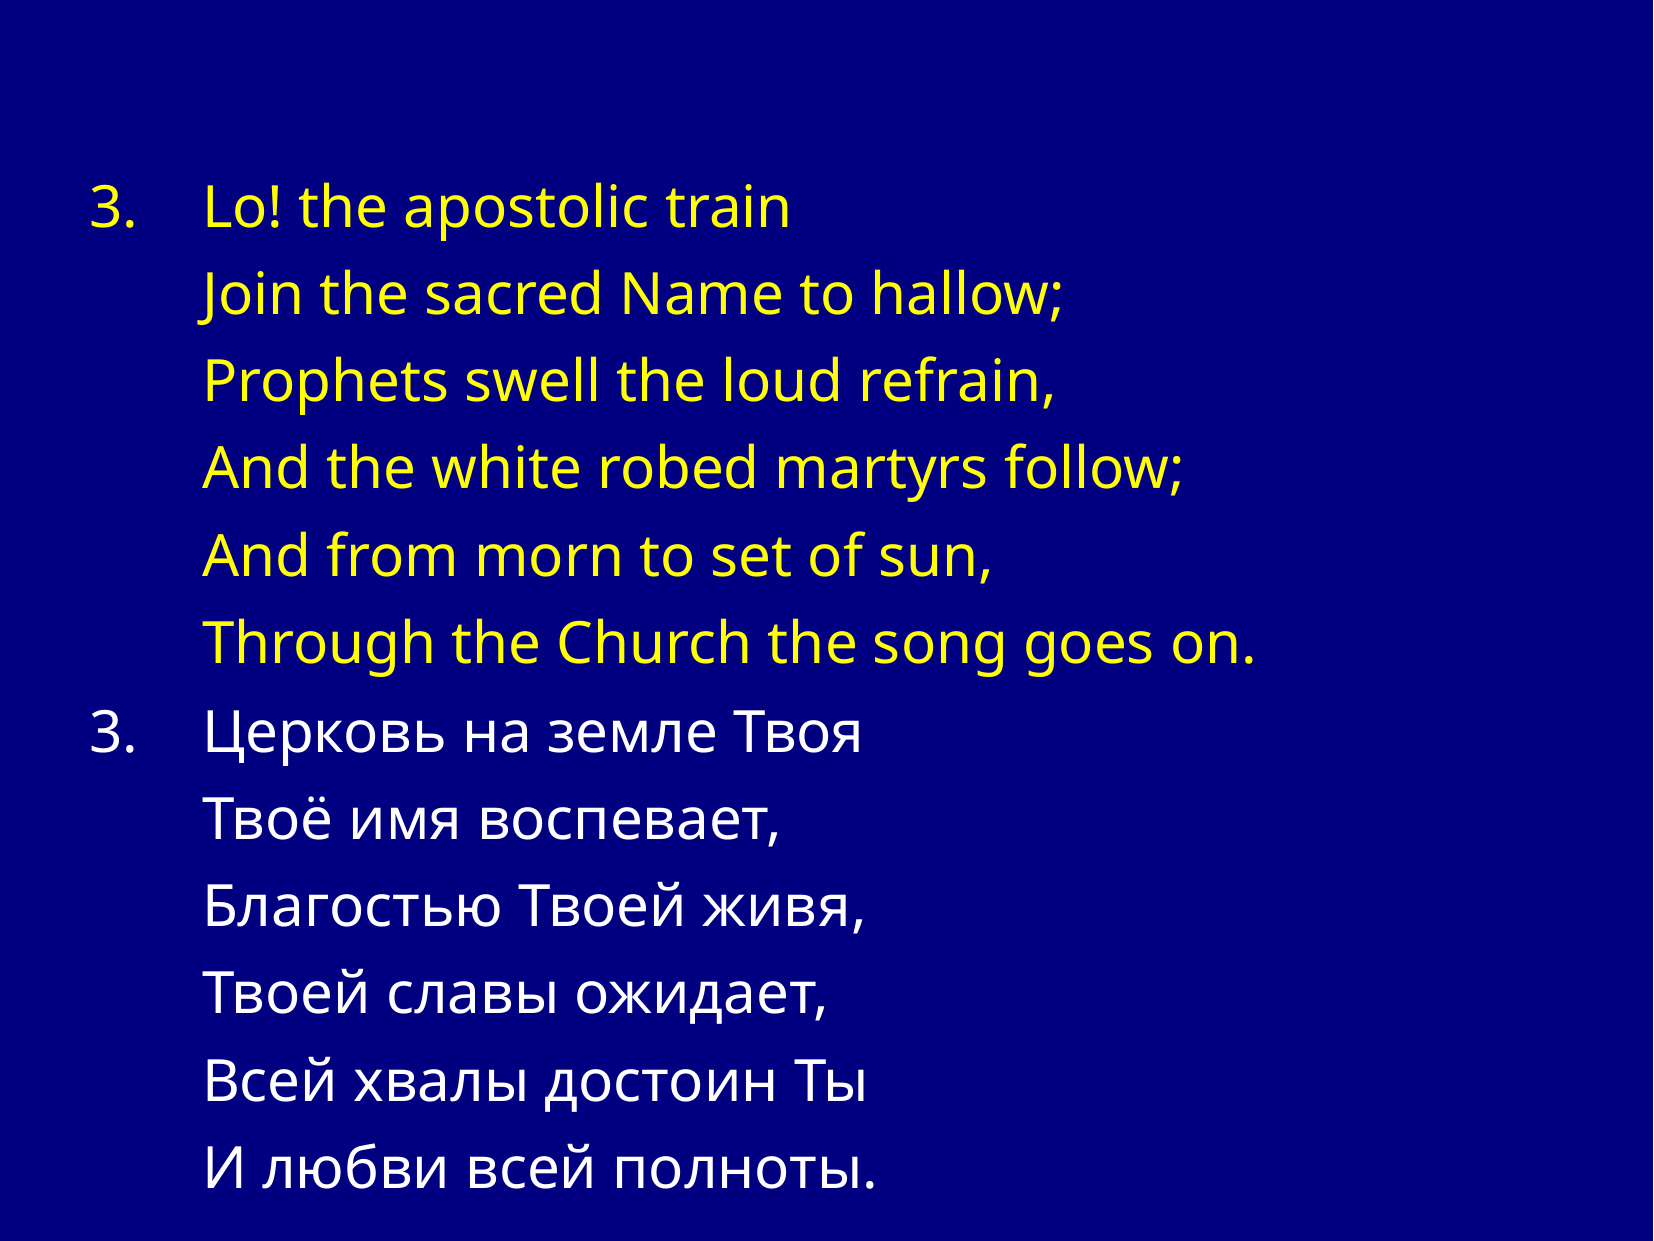

3.	Lo! the apostolic train
	Join the sacred Name to hallow;
	Prophets swell the loud refrain,
	And the white robed martyrs follow;
	And from morn to set of sun,
	Through the Church the song goes on.
3.	Церковь на земле Твоя
	Твоё имя воспевает,
	Благостью Твоей живя,
	Твоей славы ожидает,
	Всей хвалы достоин Ты
	И любви всей полноты.